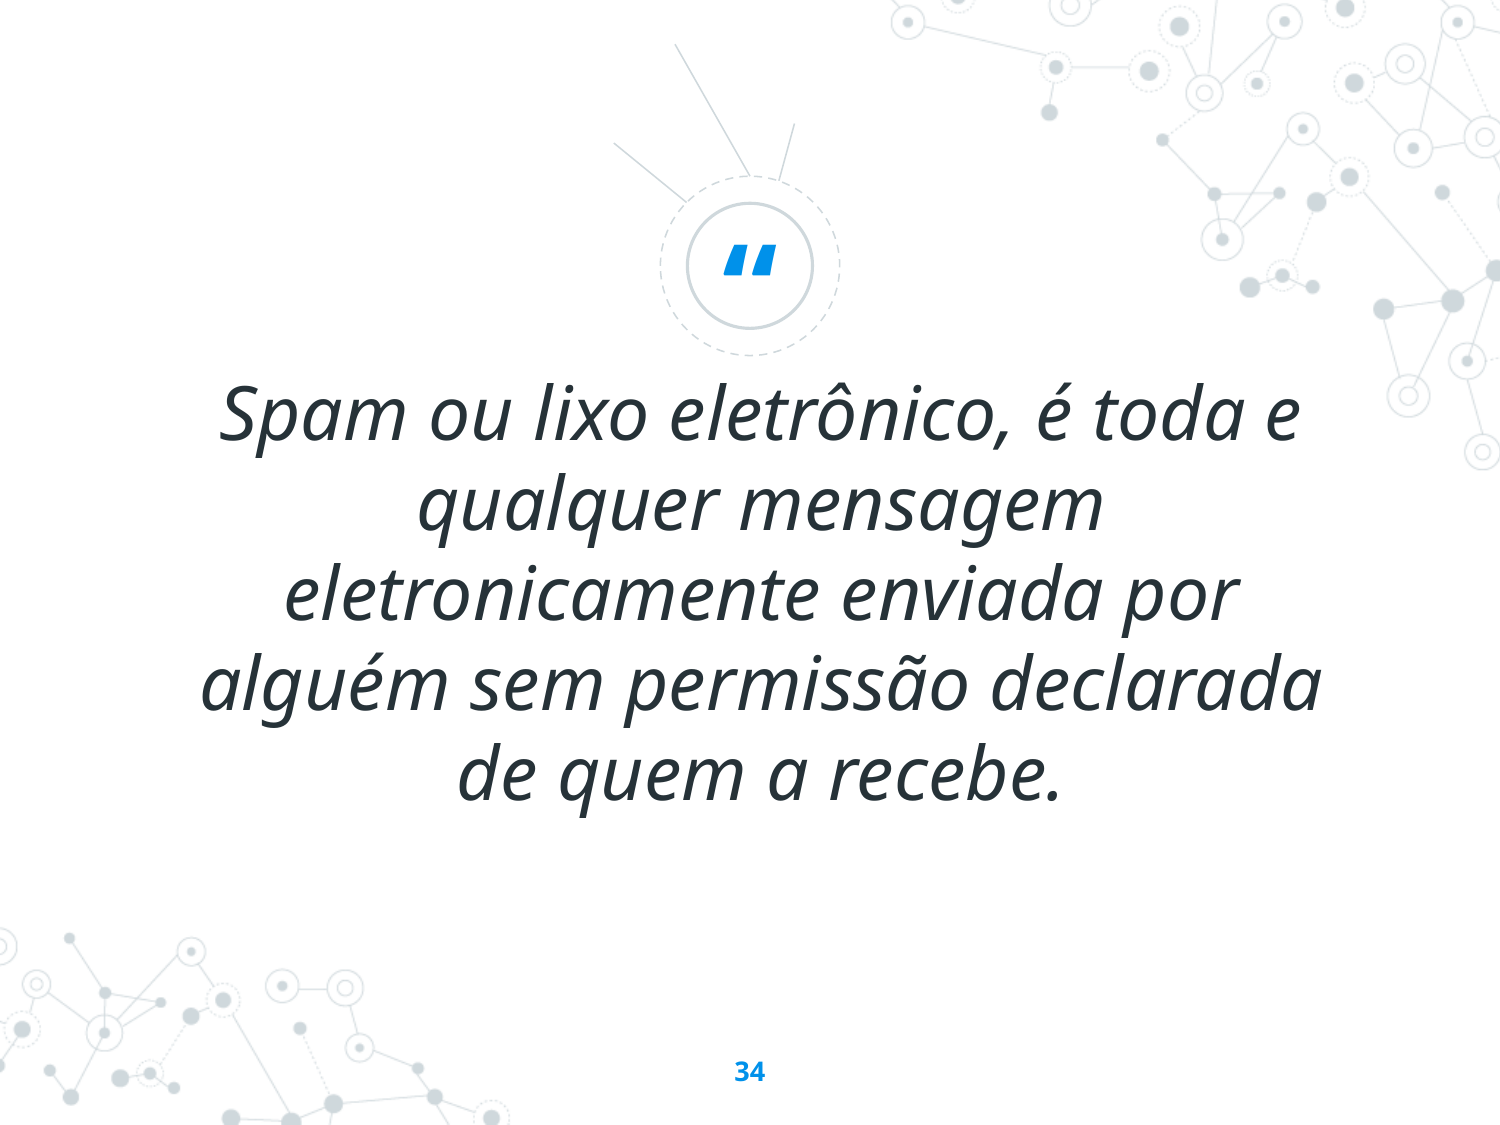

# Spam ou lixo eletrônico, é toda e qualquer mensagem eletronicamente enviada por alguém sem permissão declarada de quem a recebe.